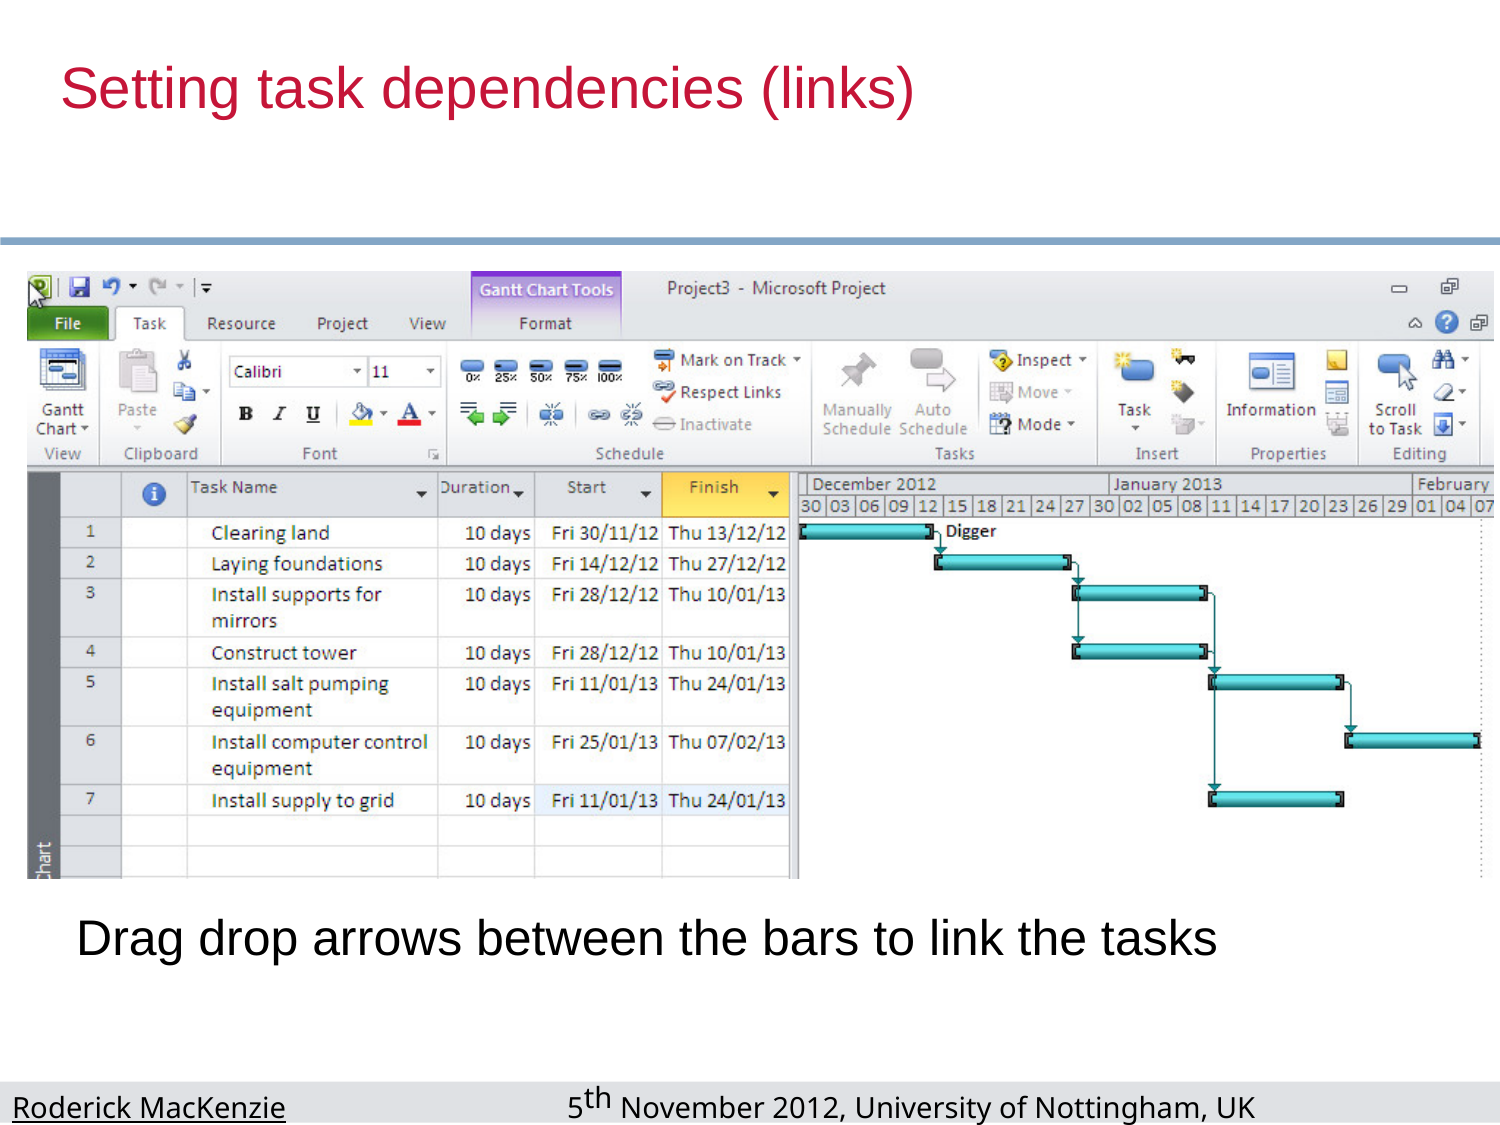

# Setting task dependencies (links)
Drag drop arrows between the bars to link the tasks